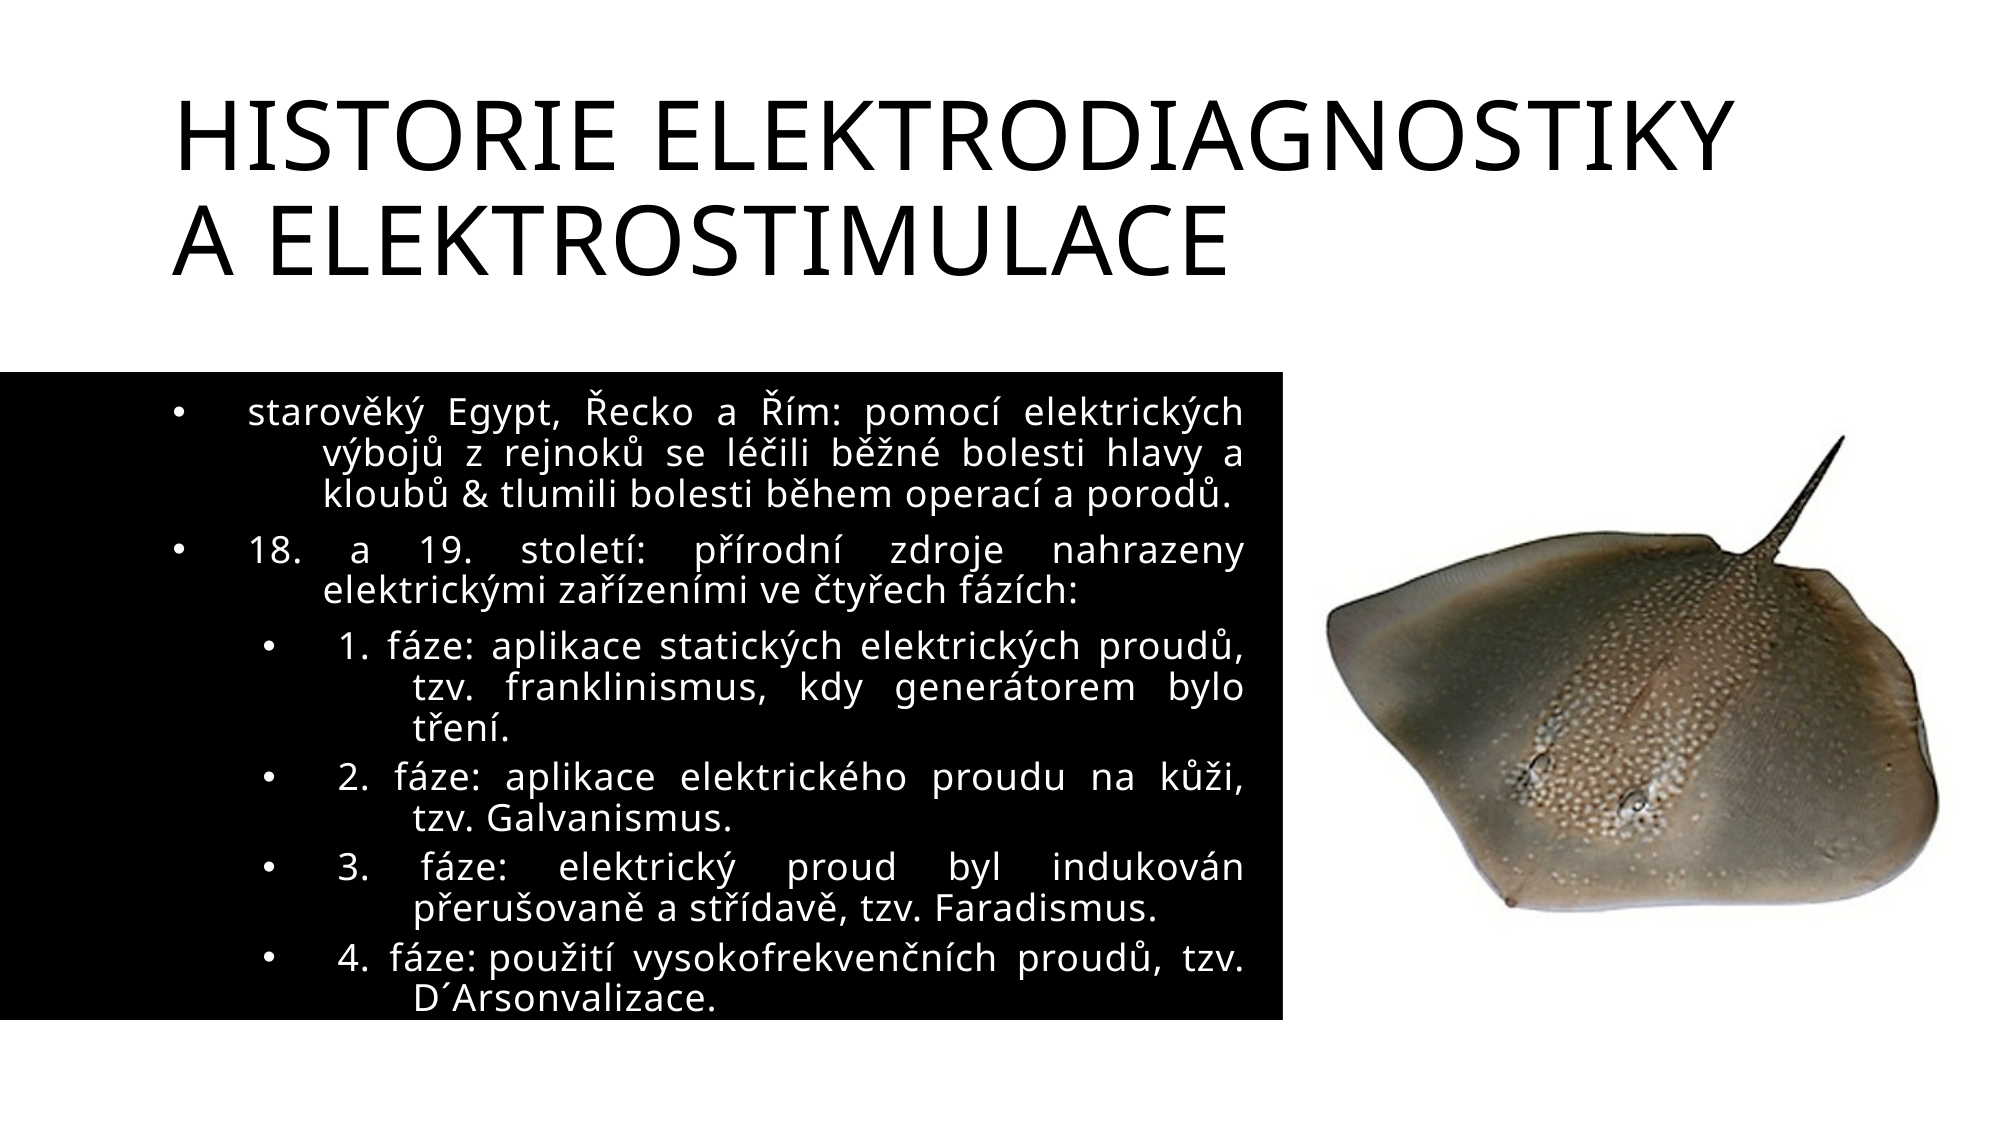

# Historie elektrodiagnostiky a elektrostimulace
starověký Egypt, Řecko a Řím: pomocí elektrických výbojů z rejnoků se léčili běžné bolesti hlavy a kloubů & tlumili bolesti během operací a porodů.
18. a 19. století: přírodní zdroje nahrazeny elektrickými zařízeními ve čtyřech fázích:
1. fáze: aplikace statických elektrických proudů, tzv. franklinismus, kdy generátorem bylo tření.
2. fáze: aplikace elektrického proudu na kůži, tzv. Galvanismus.
3. fáze: elektrický proud byl indukován přerušovaně a střídavě, tzv. Faradismus.
4. fáze: použití vysokofrekvenčních proudů, tzv. D´Arsonvalizace.